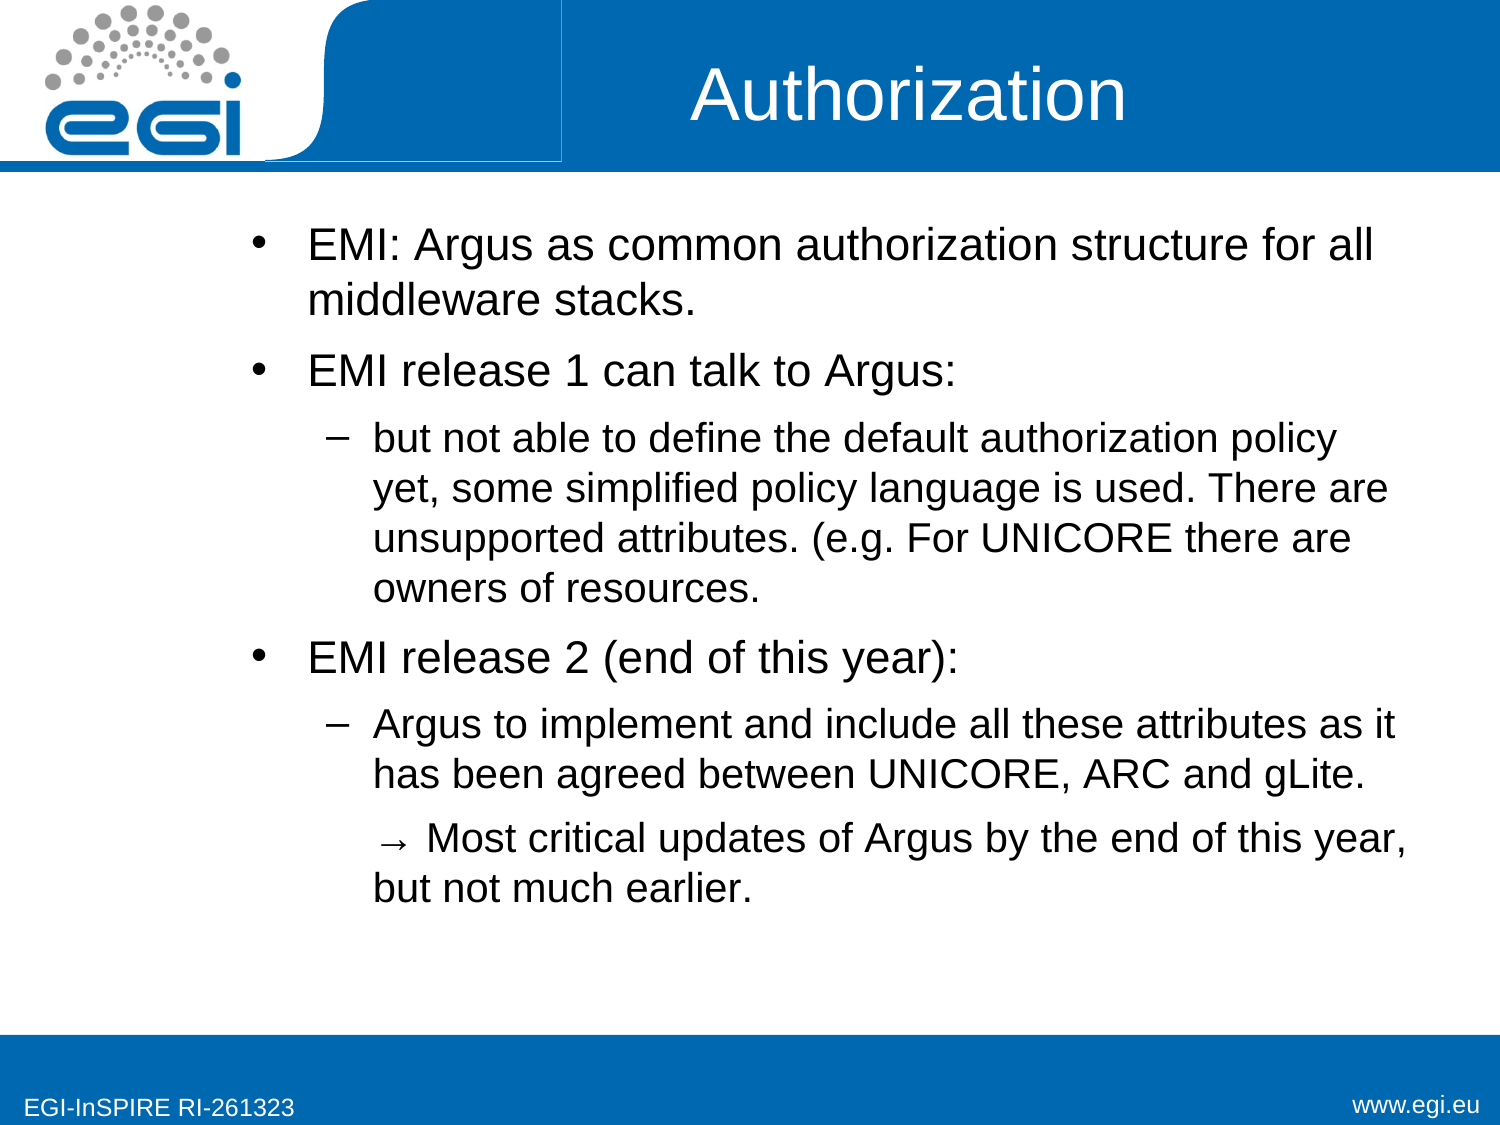

# Authorization
EMI: Argus as common authorization structure for all middleware stacks.
EMI release 1 can talk to Argus:
but not able to define the default authorization policy yet, some simplified policy language is used. There are unsupported attributes. (e.g. For UNICORE there are owners of resources.
EMI release 2 (end of this year):
Argus to implement and include all these attributes as it has been agreed between UNICORE, ARC and gLite.
→ Most critical updates of Argus by the end of this year, but not much earlier.